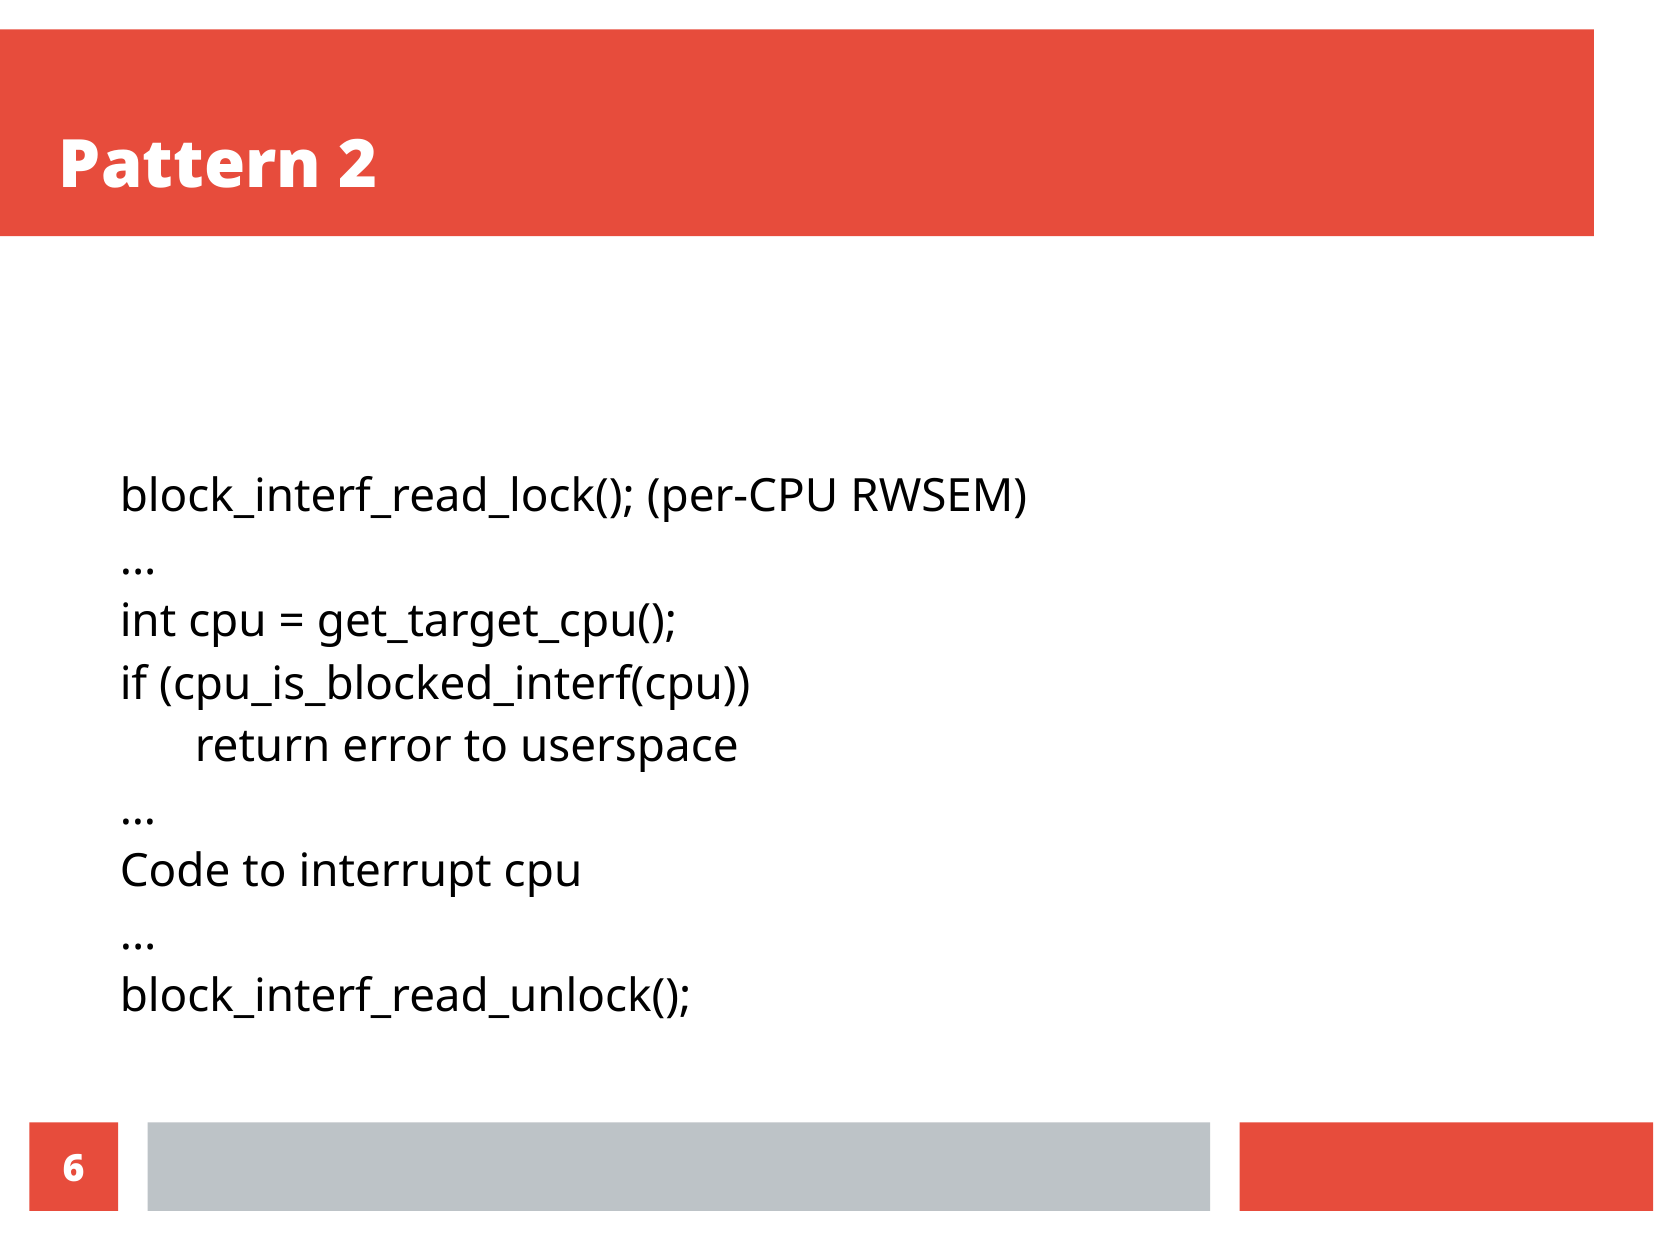

# Pattern 2
block_interf_read_lock(); (per-CPU RWSEM)
...
int cpu = get_target_cpu();
if (cpu_is_blocked_interf(cpu))
	return error to userspace
…
Code to interrupt cpu
...
block_interf_read_unlock();
6